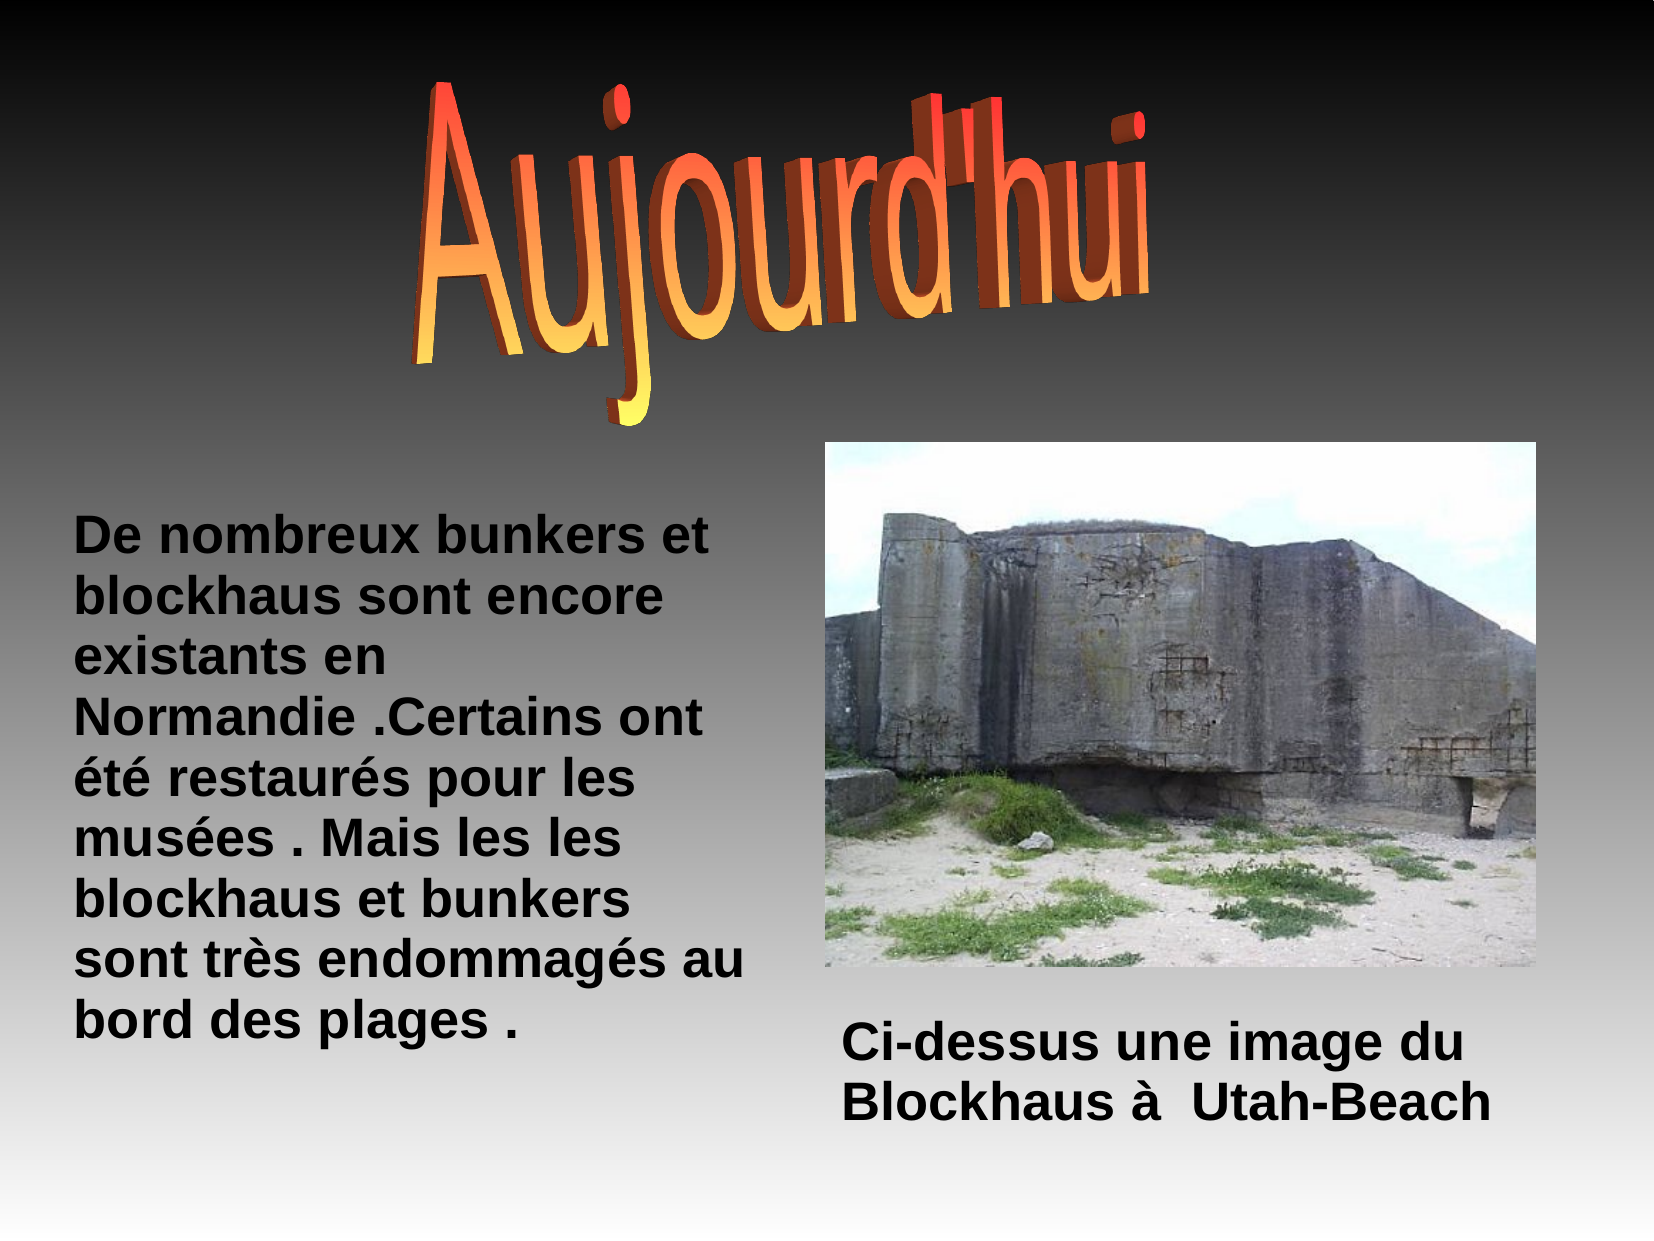

Aujourd'hui
De nombreux bunkers et blockhaus sont encore existants en Normandie .Certains ont été restaurés pour les musées . Mais les les blockhaus et bunkers sont très endommagés au bord des plages .
Ci-dessus une image du Blockhaus à Utah-Beach